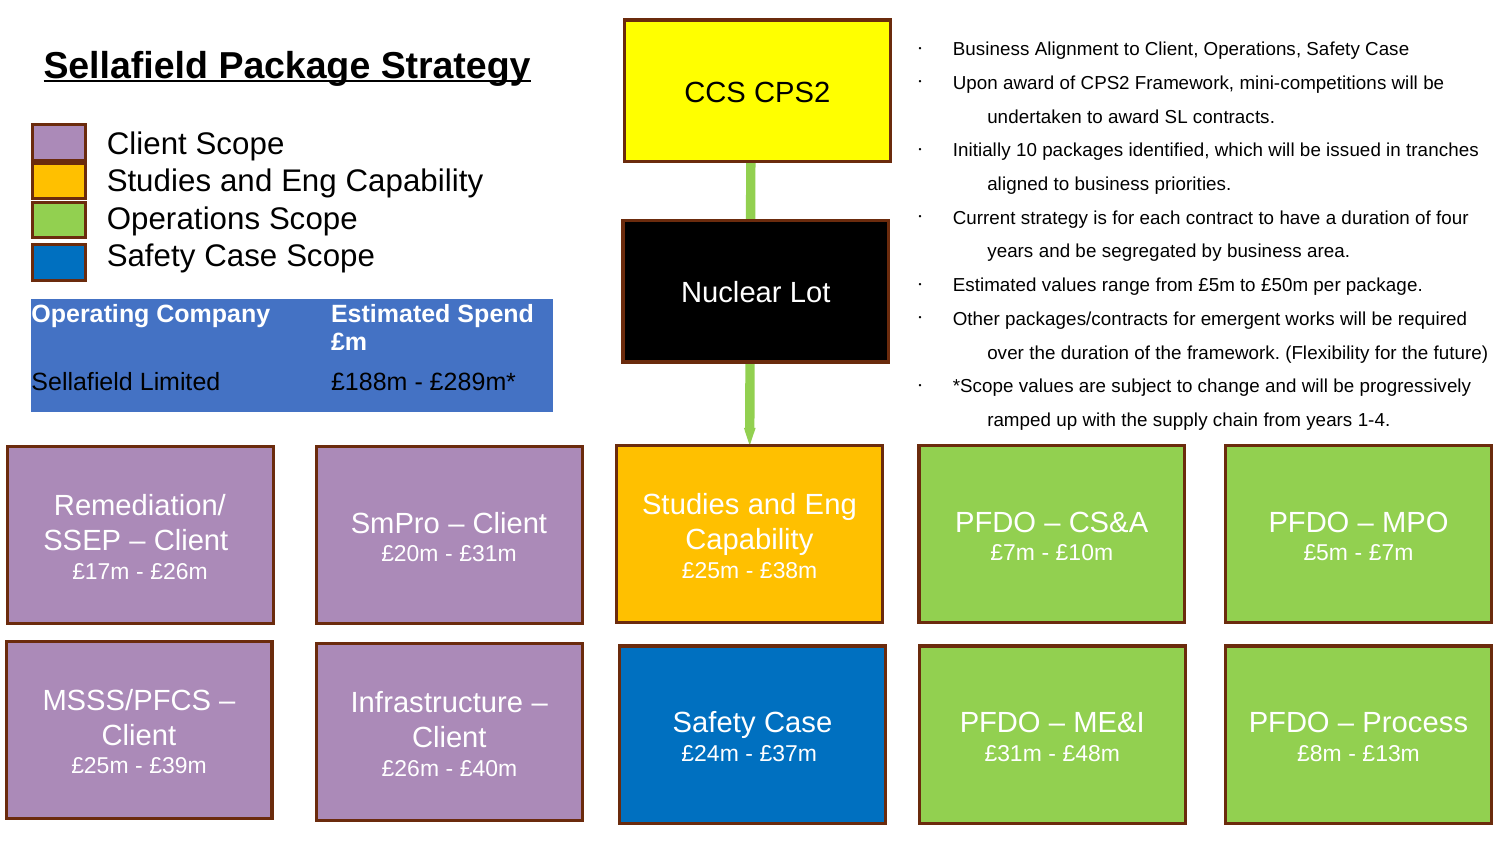

CCS CPS2
Business Alignment to Client, Operations, Safety Case
Upon award of CPS2 Framework, mini-competitions will be undertaken to award SL contracts.
Initially 10 packages identified, which will be issued in tranches aligned to business priorities.
Current strategy is for each contract to have a duration of four years and be segregated by business area.
Estimated values range from £5m to £50m per package.
Other packages/contracts for emergent works will be required over the duration of the framework. (Flexibility for the future)
*Scope values are subject to change and will be progressively ramped up with the supply chain from years 1-4.
Sellafield Package Strategy
Client Scope
Studies and Eng Capability
Operations Scope
Safety Case Scope
Nuclear Lot
| Operating Company​ | Estimated Spend £m​ |
| --- | --- |
| Sellafield Limited​ | £188m - £289m\* |
Studies and Eng Capability
£25m - £38m
PFDO – CS&A
£7m - £10m
PFDO – MPO
£5m - £7m
Remediation/SSEP – Client
£17m - £26m
SmPro – Client
£20m - £31m
MSSS/PFCS – Client
£25m - £39m
Infrastructure – Client
£26m - £40m
Safety Case
£24m - £37m
PFDO – ME&I
£31m - £48m
PFDO – Process
£8m - £13m